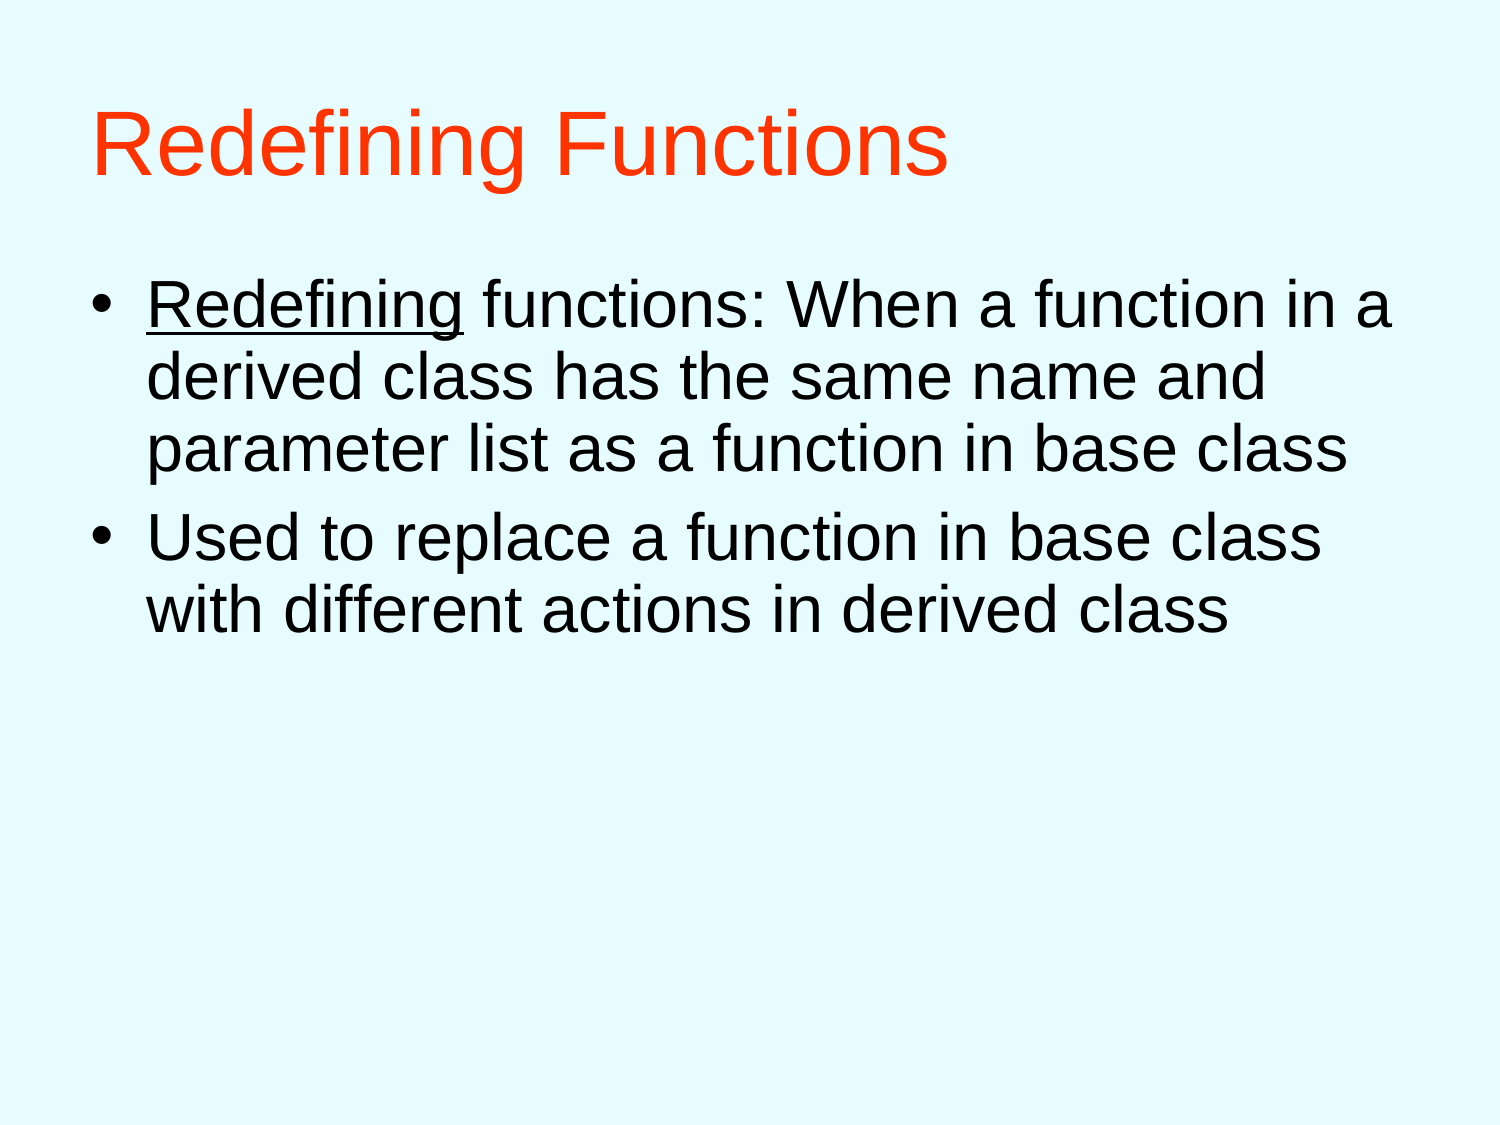

# Redefining Functions
Redefining functions: When a function in a derived class has the same name and parameter list as a function in base class
Used to replace a function in base class with different actions in derived class